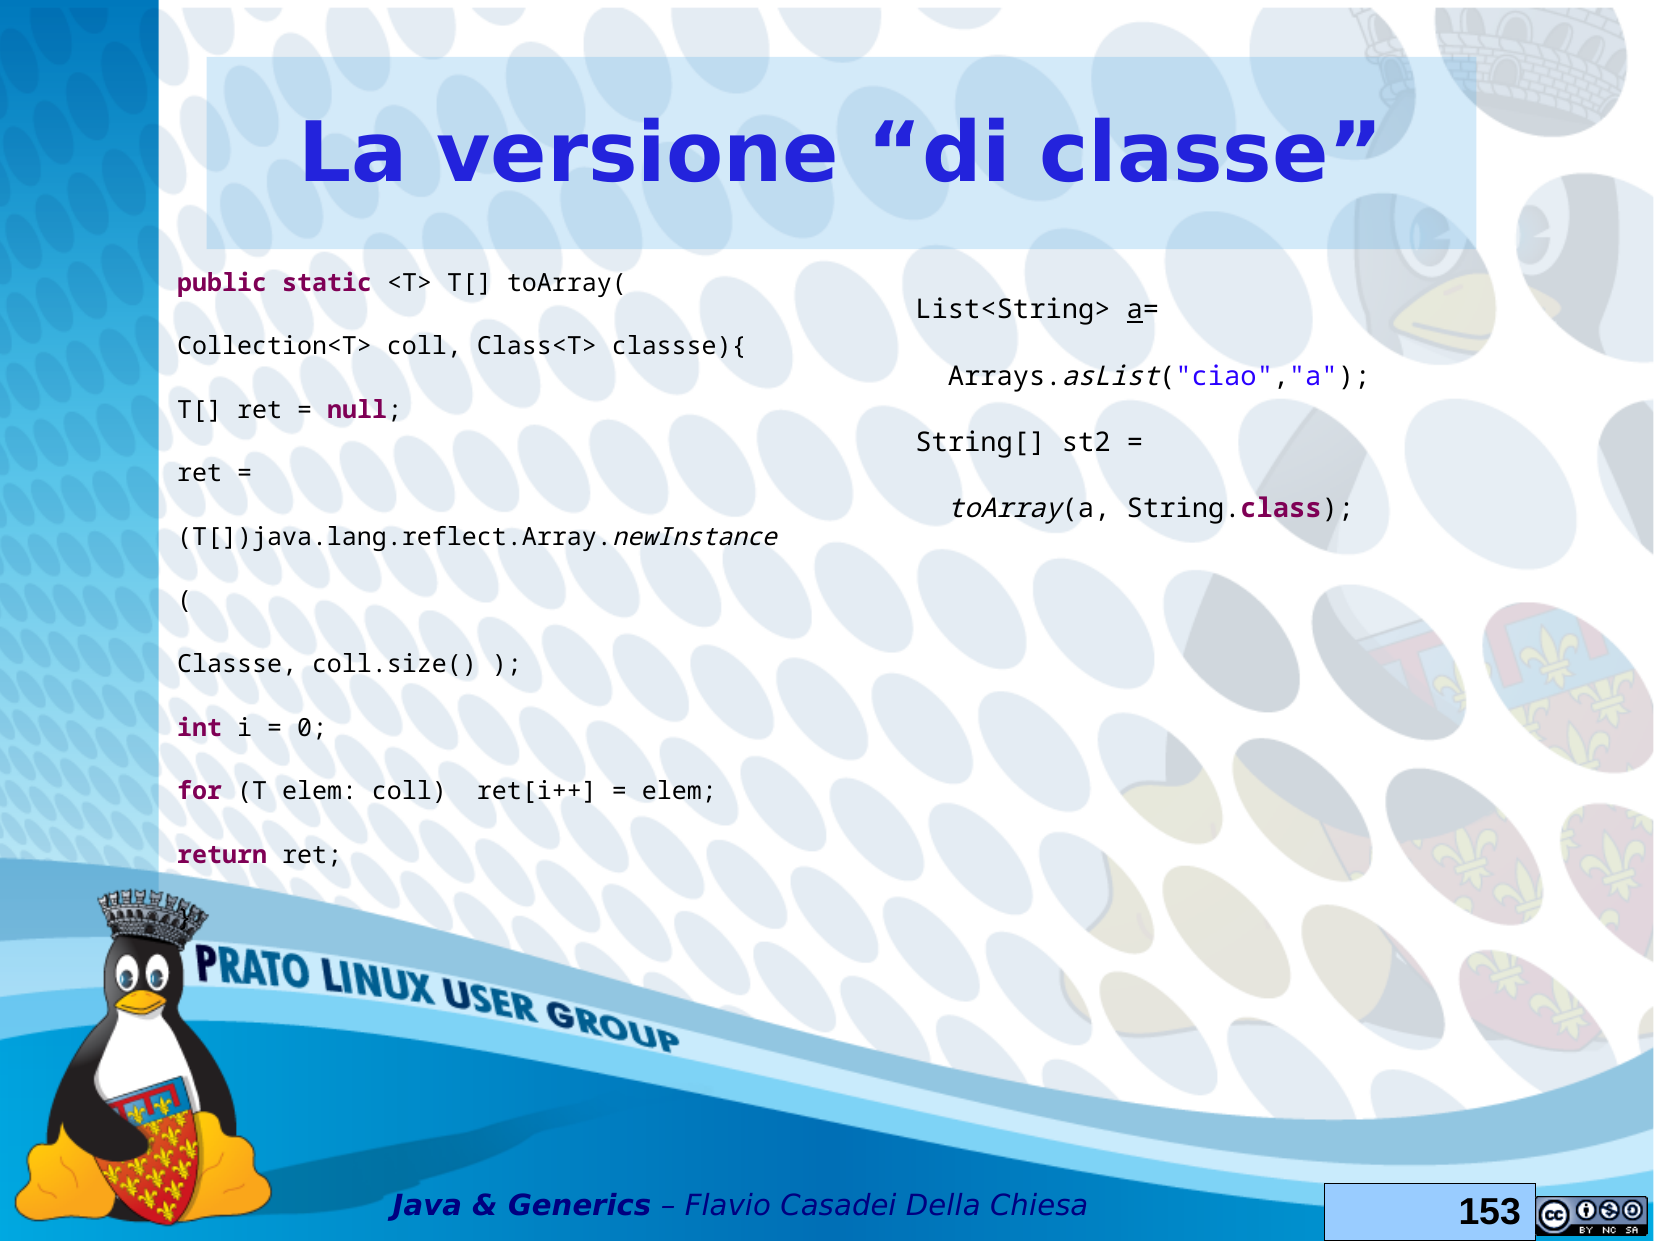

# La versione “di classe”
public static <T> T[] toArray(
Collection<T> coll, Class<T> classse){
T[] ret = null;
ret =
(T[])java.lang.reflect.Array.newInstance
(
Classse, coll.size() );
int i = 0;
for (T elem: coll) ret[i++] = elem;
return ret;
}
List<String> a=
 Arrays.asList("ciao","a");
String[] st2 =
 toArray(a, String.class);